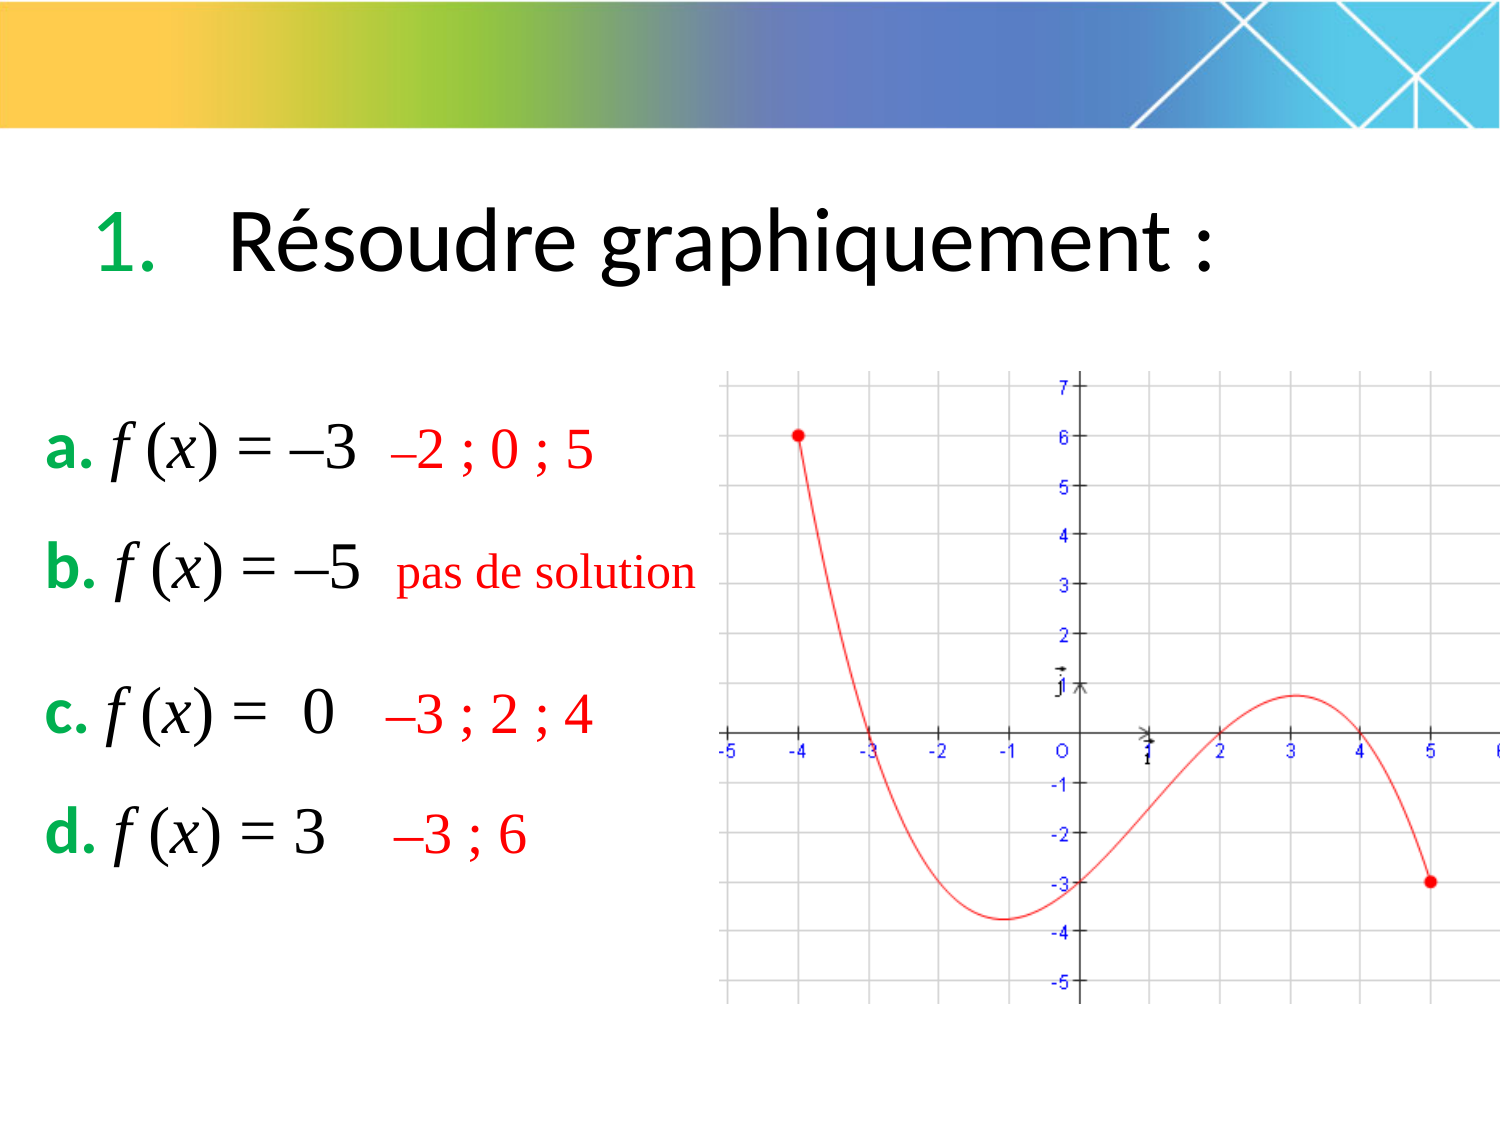

# Résoudre graphiquement :
a. f (x) = –3 –2 ; 0 ; 5
b. f (x) = –5 pas de solution
c. f (x) = 0 –3 ; 2 ; 4
d. f (x) = 3 –3 ; 6